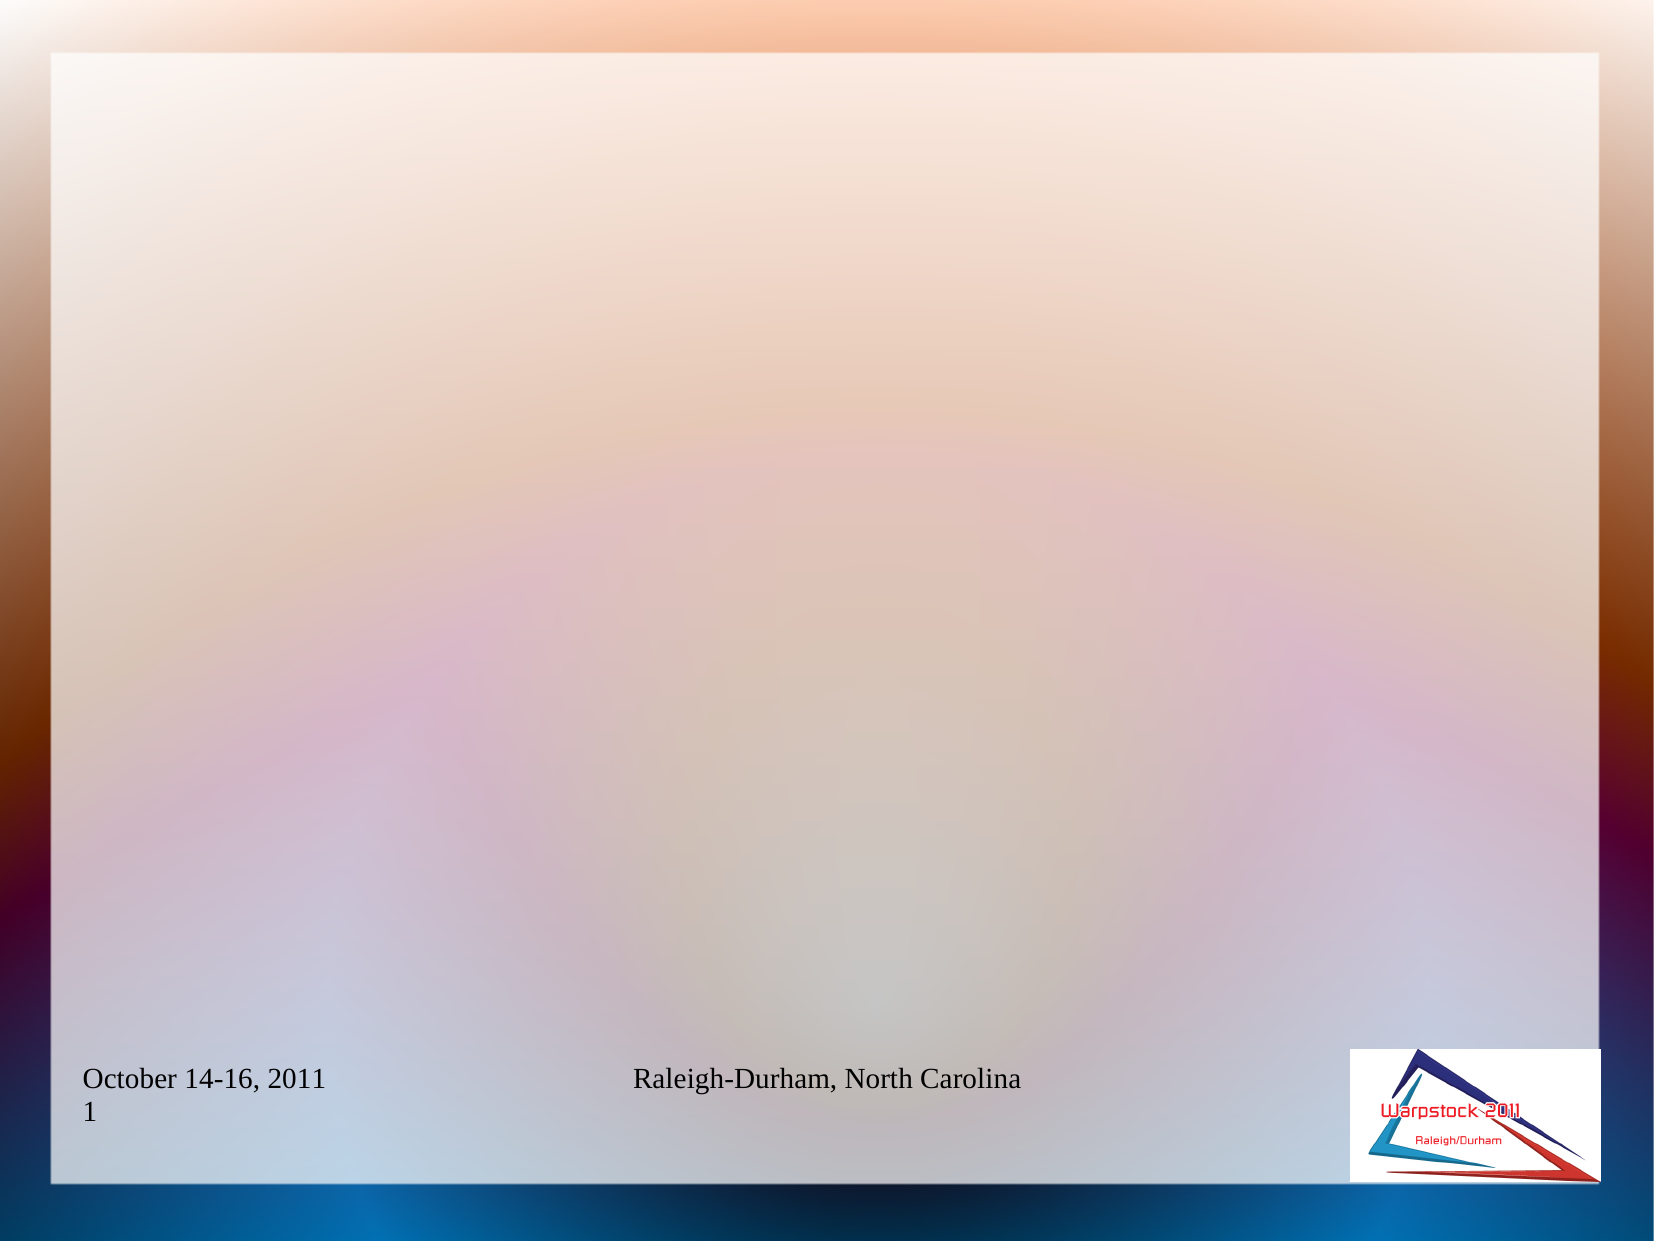

#
October 14-16, 2011
Raleigh-Durham, North Carolina